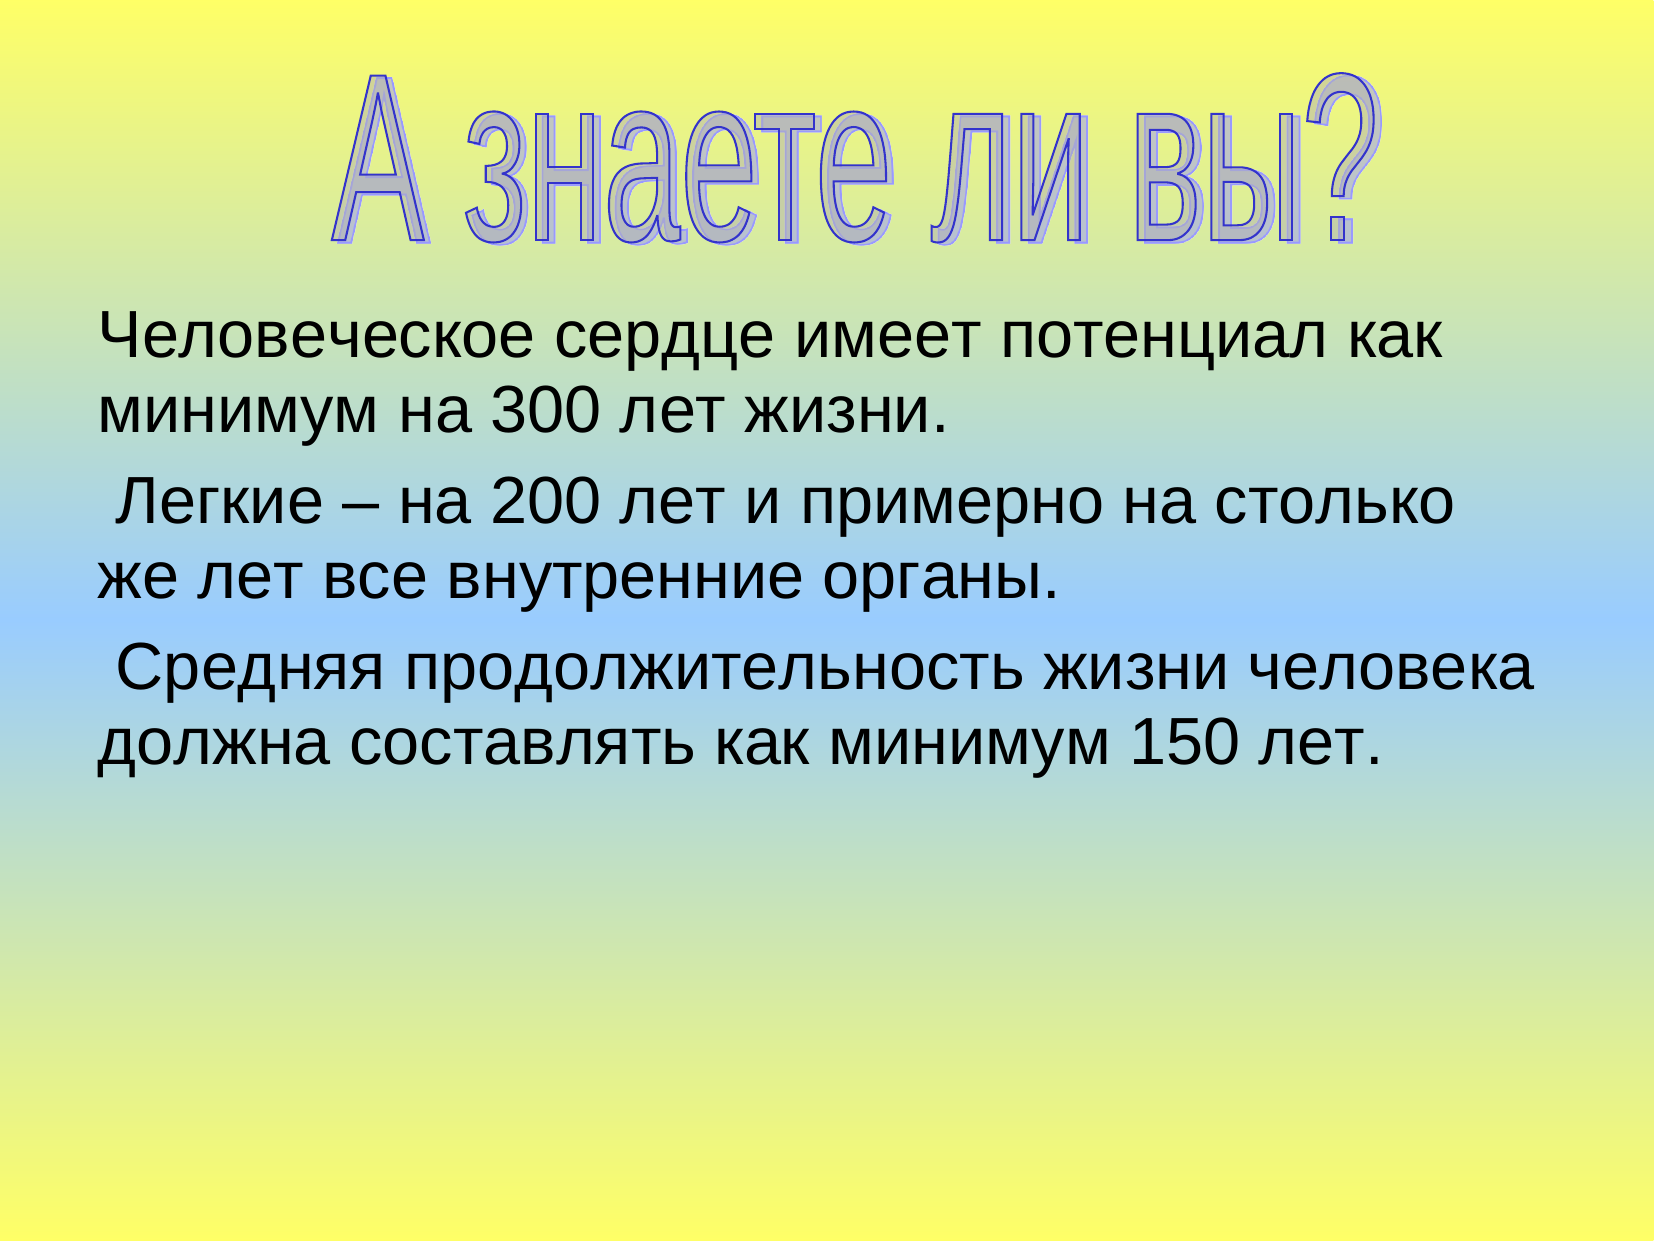

#
А знаете ли вы?
Человеческое сердце имеет потенциал как минимум на 300 лет жизни.
 Легкие – на 200 лет и примерно на столько же лет все внутренние органы.
 Средняя продолжительность жизни человека должна составлять как минимум 150 лет.